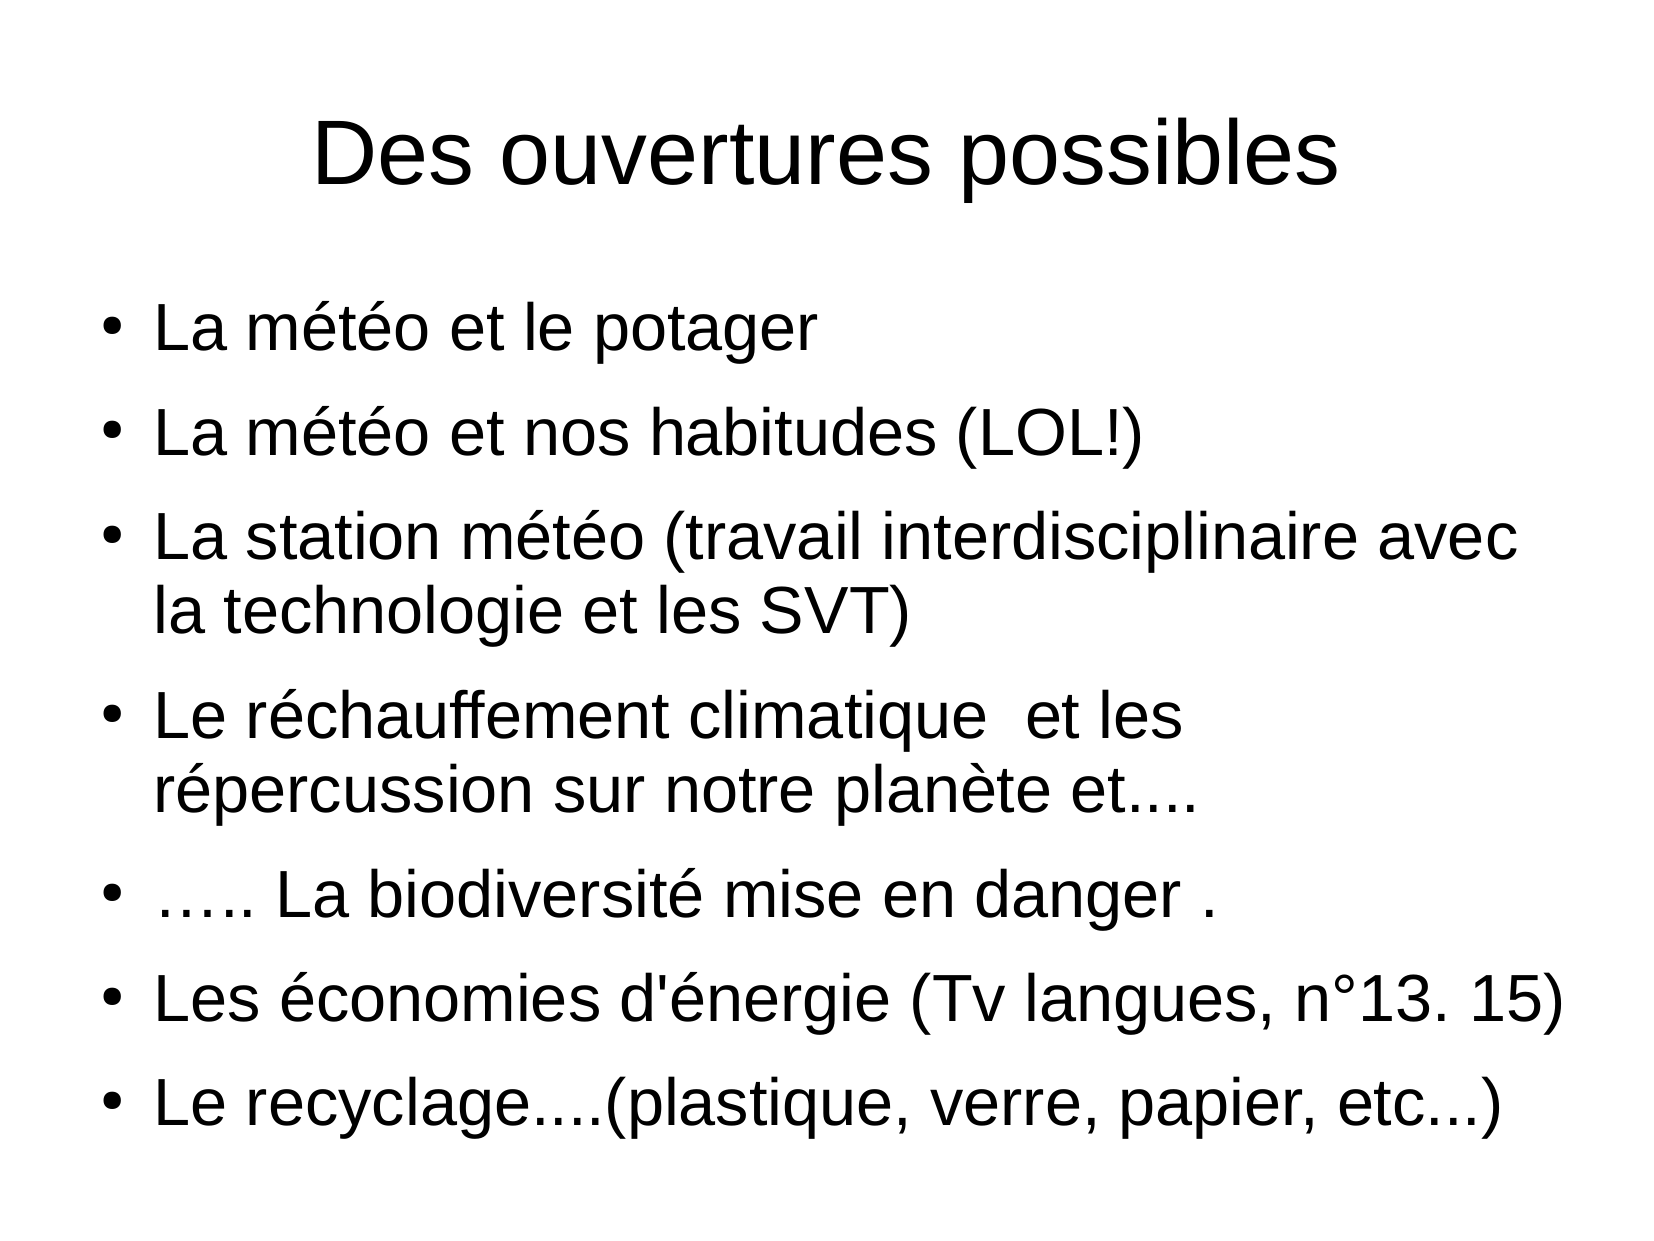

# Des ouvertures possibles
La météo et le potager
La météo et nos habitudes (LOL!)
La station météo (travail interdisciplinaire avec la technologie et les SVT)
Le réchauffement climatique et les répercussion sur notre planète et....
….. La biodiversité mise en danger .
Les économies d'énergie (Tv langues, n°13. 15)
Le recyclage....(plastique, verre, papier, etc...)